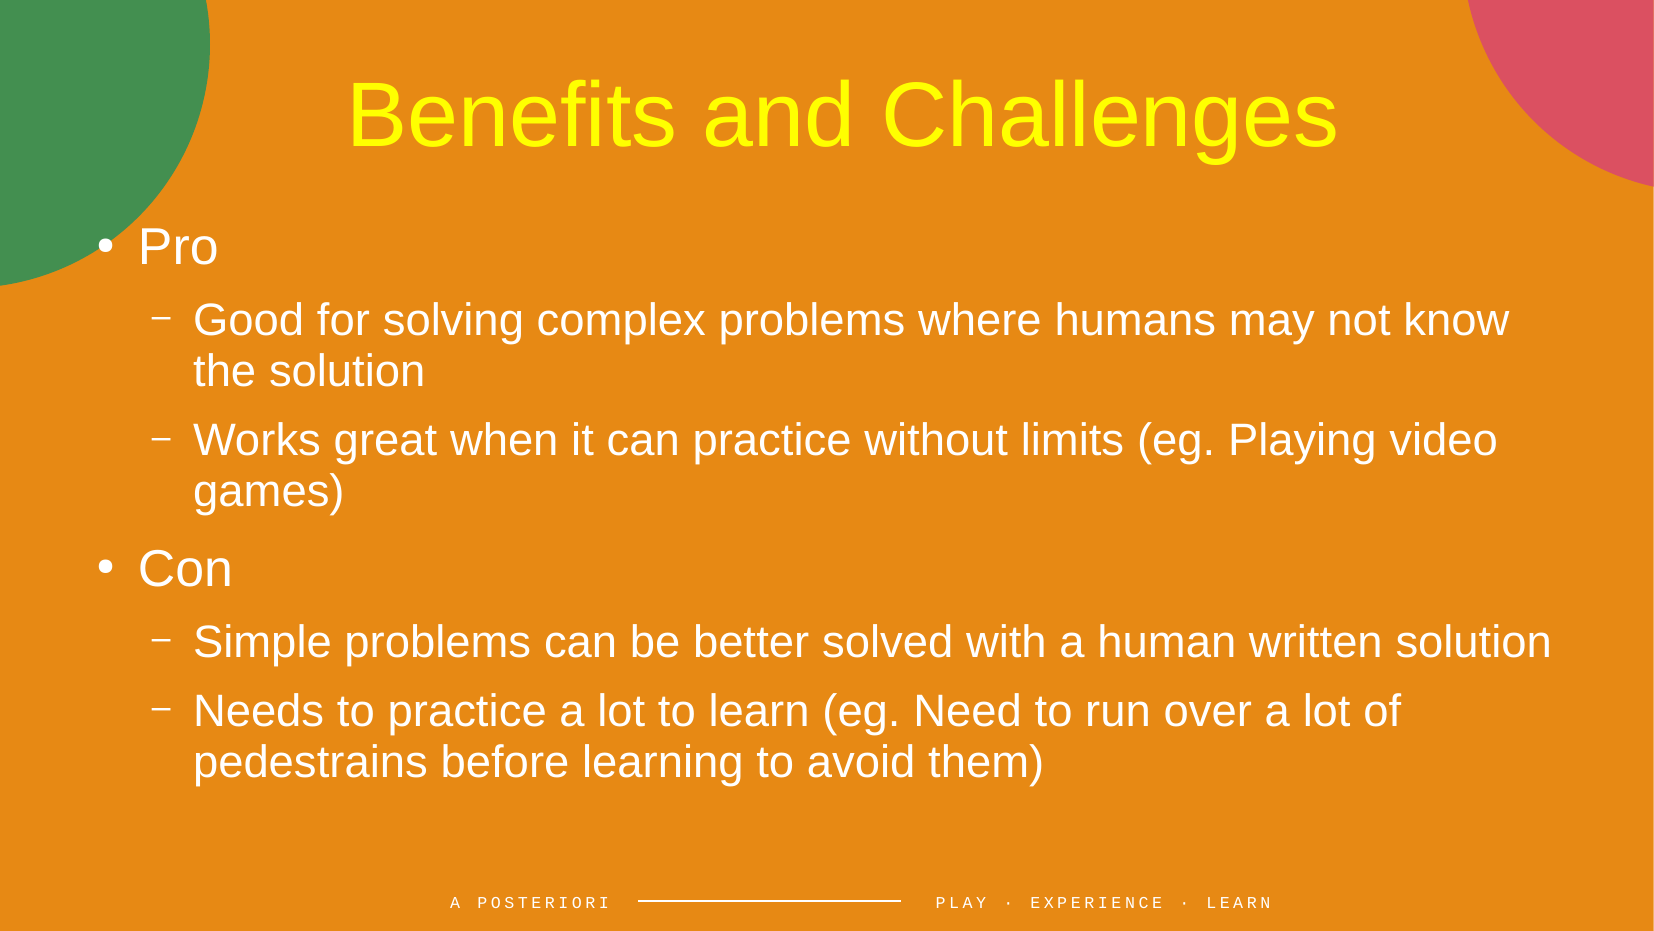

# Benefits and Challenges
Pro
Good for solving complex problems where humans may not know the solution
Works great when it can practice without limits (eg. Playing video games)
Con
Simple problems can be better solved with a human written solution
Needs to practice a lot to learn (eg. Need to run over a lot of pedestrains before learning to avoid them)